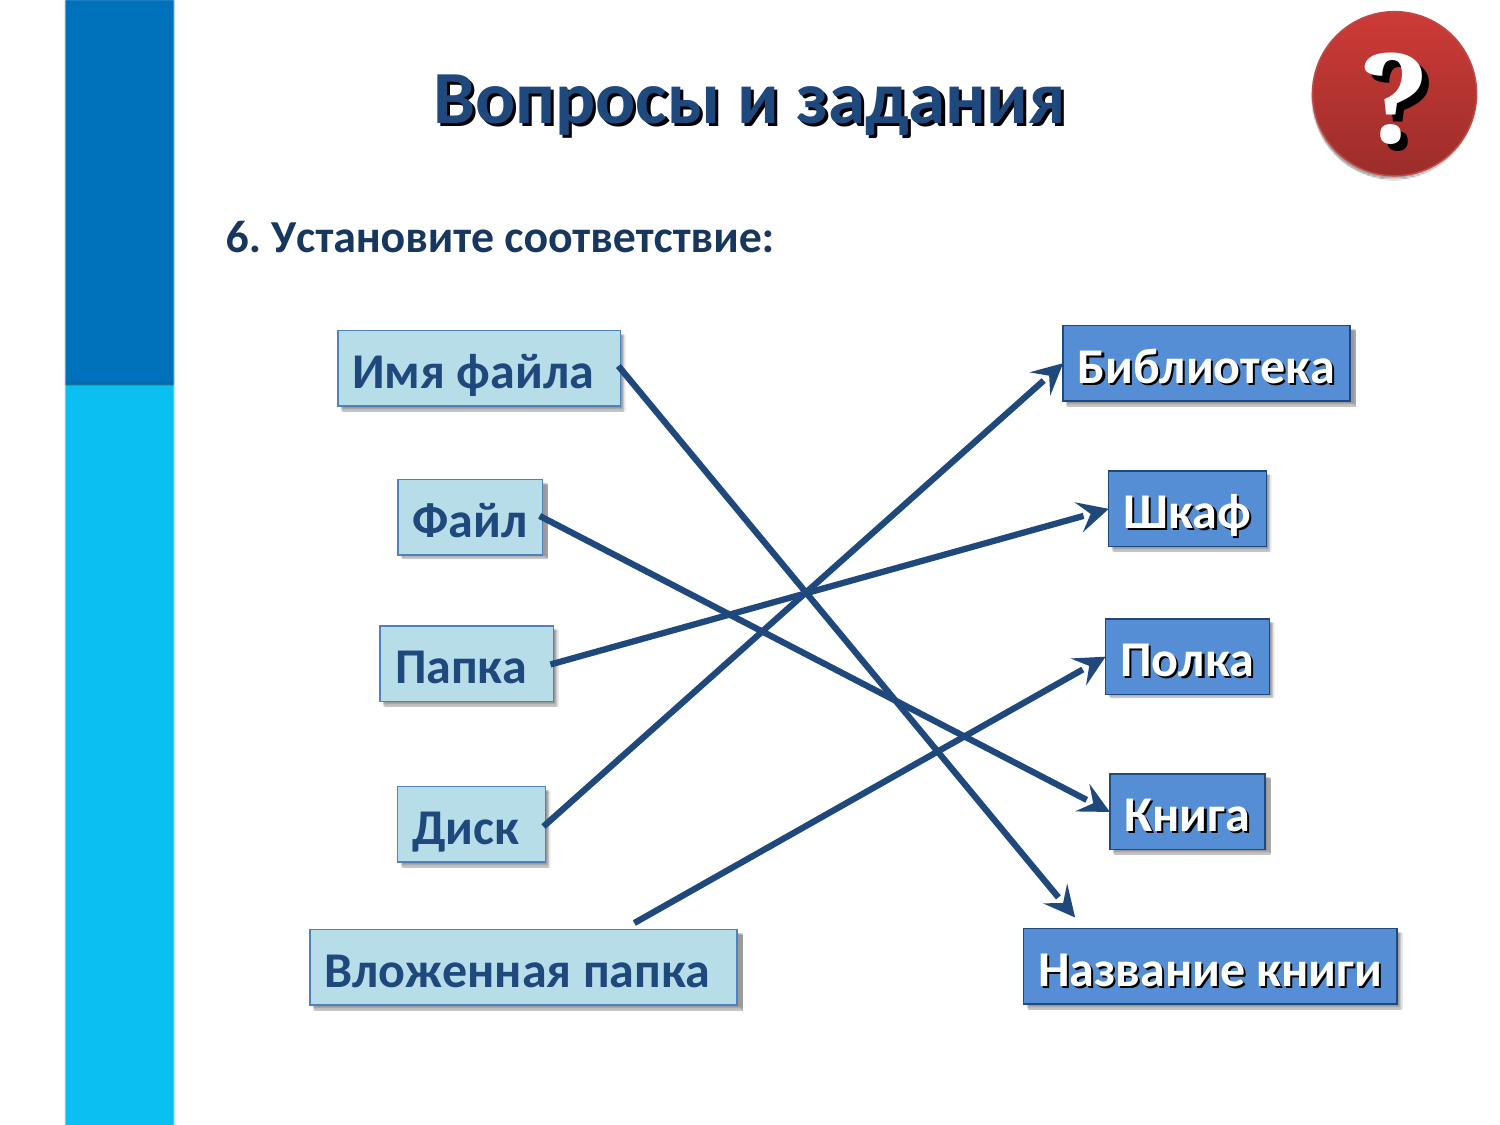

# Вопросы и задания
?
В следующих примерах укажите информационный носитель и форму представления информации:
	а) табличка с номером дома;
	б) почтовая открытка;
	в) билет на поезд;
	г) газета;
	д) диск со сборником мультфильмов
6. Установите соответствие:
Библиотека
Имя файла
Шкаф
Файл
Полка
Папка
Книга
Диск
Название книги
Вложенная папка